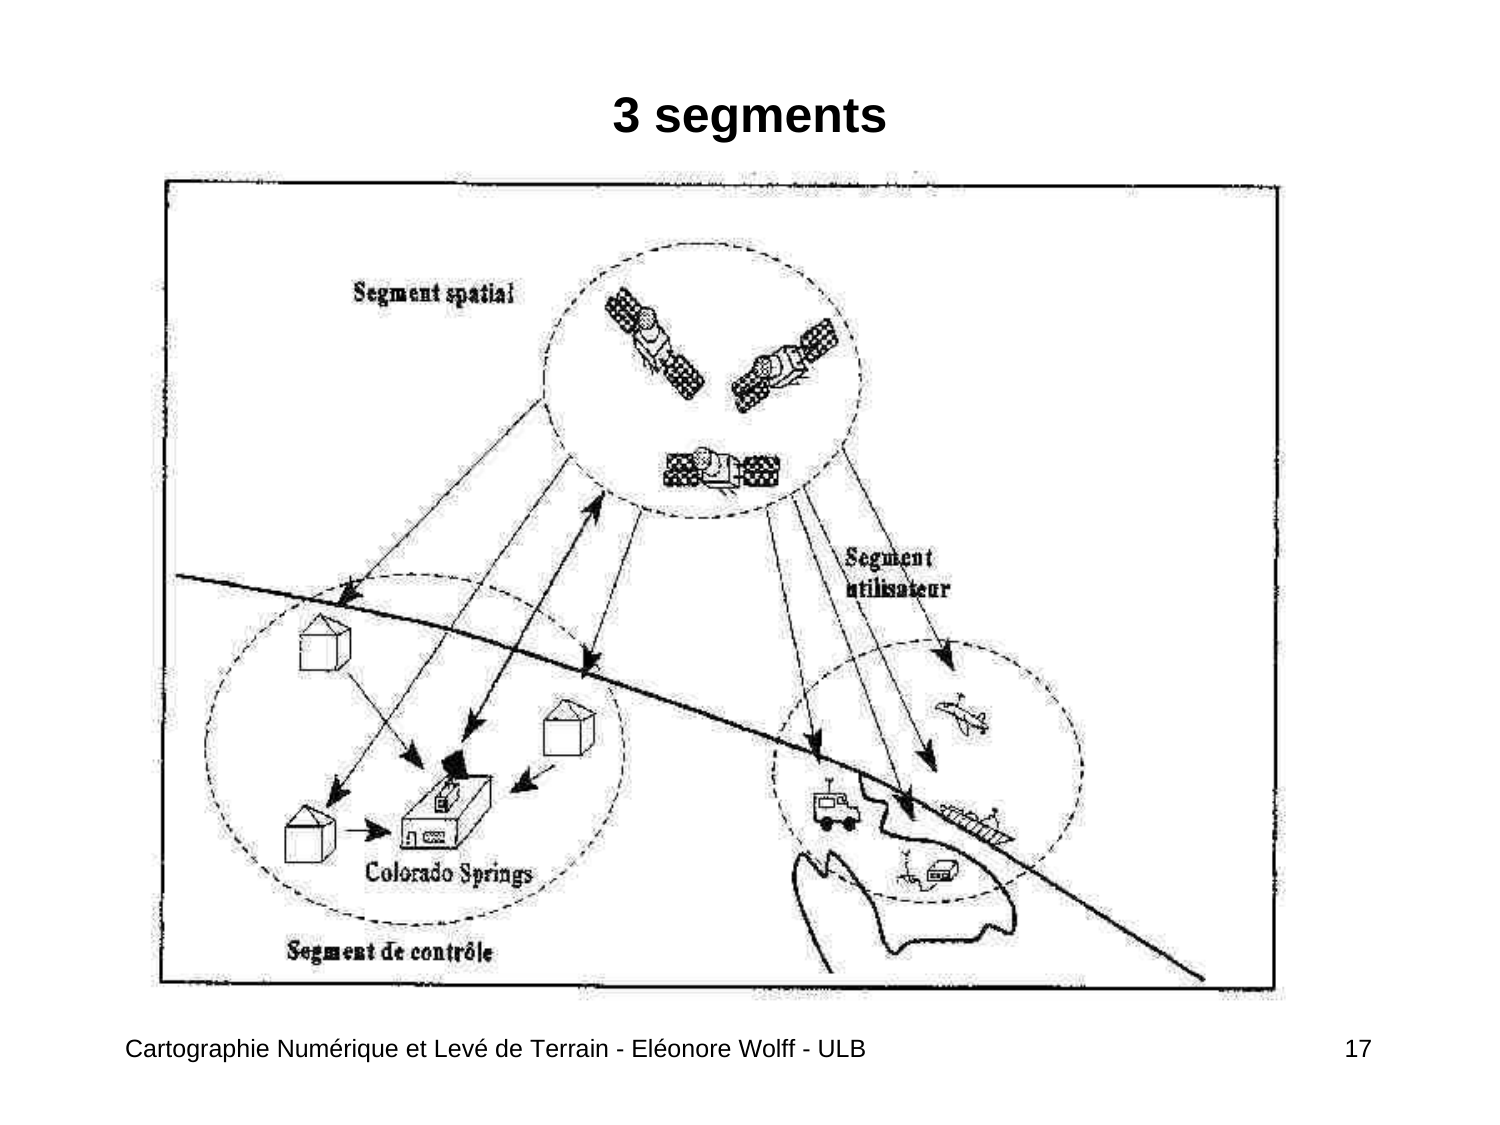

# 3 segments
Cartographie Numérique et Levé de Terrain - Eléonore Wolff - ULB